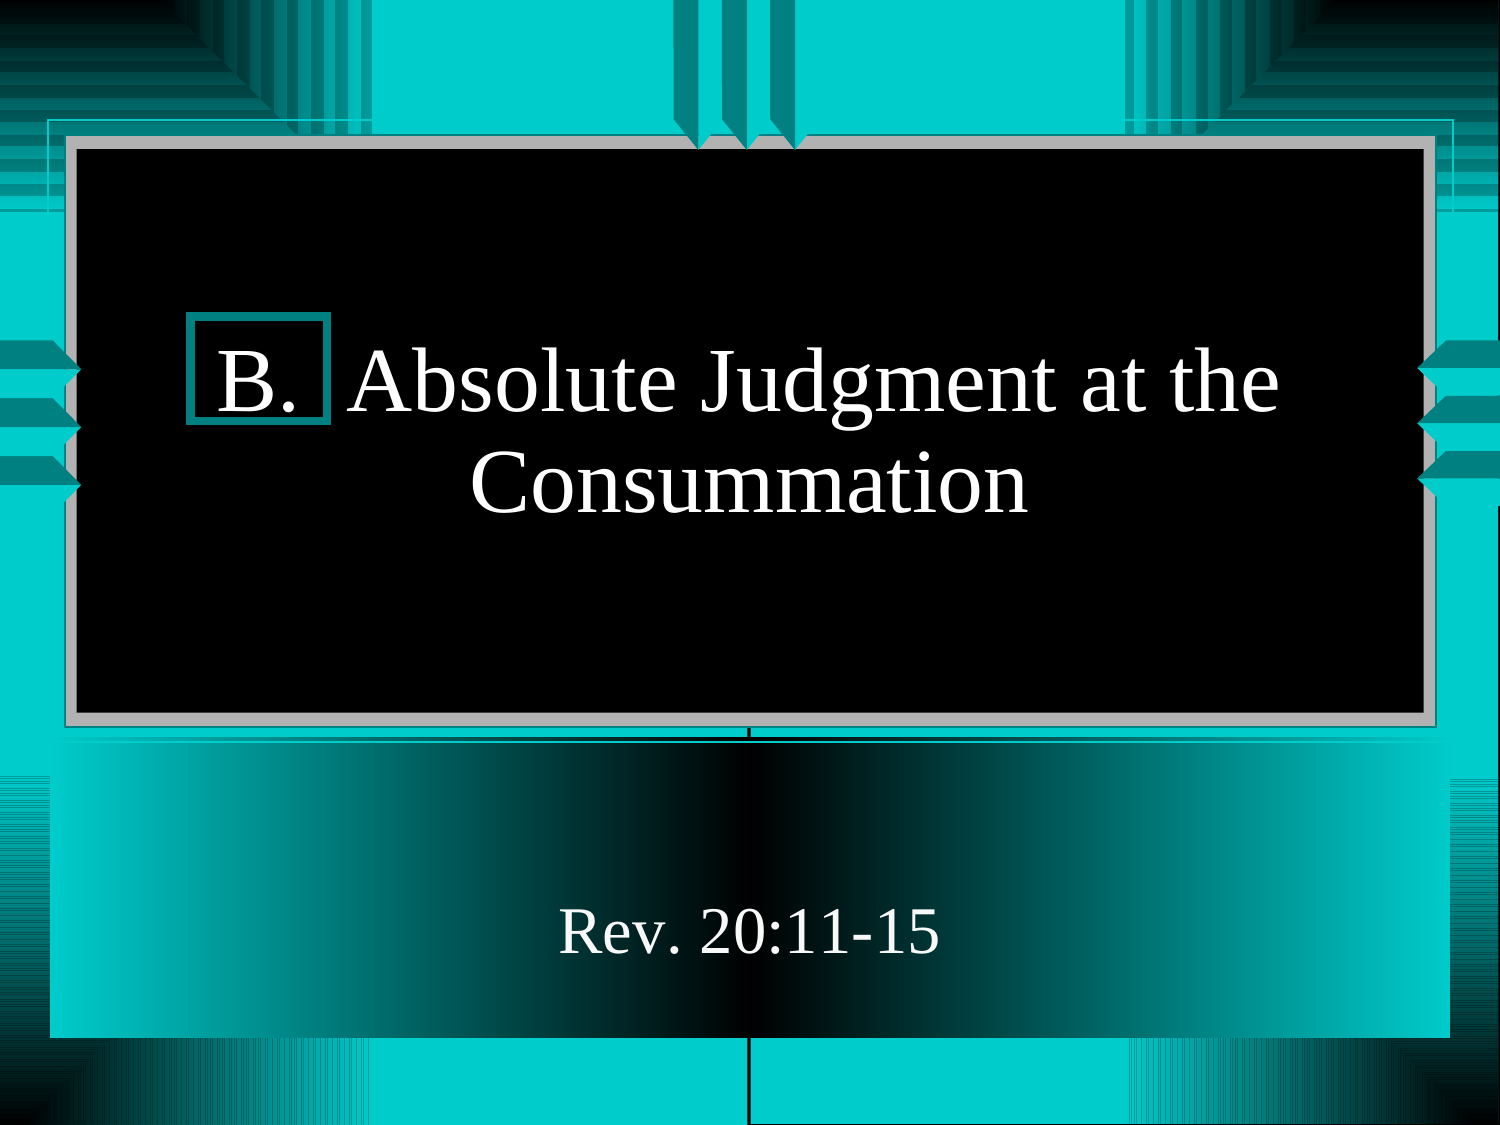

# B. Absolute Judgment at the Consummation
Rev. 20:11-15